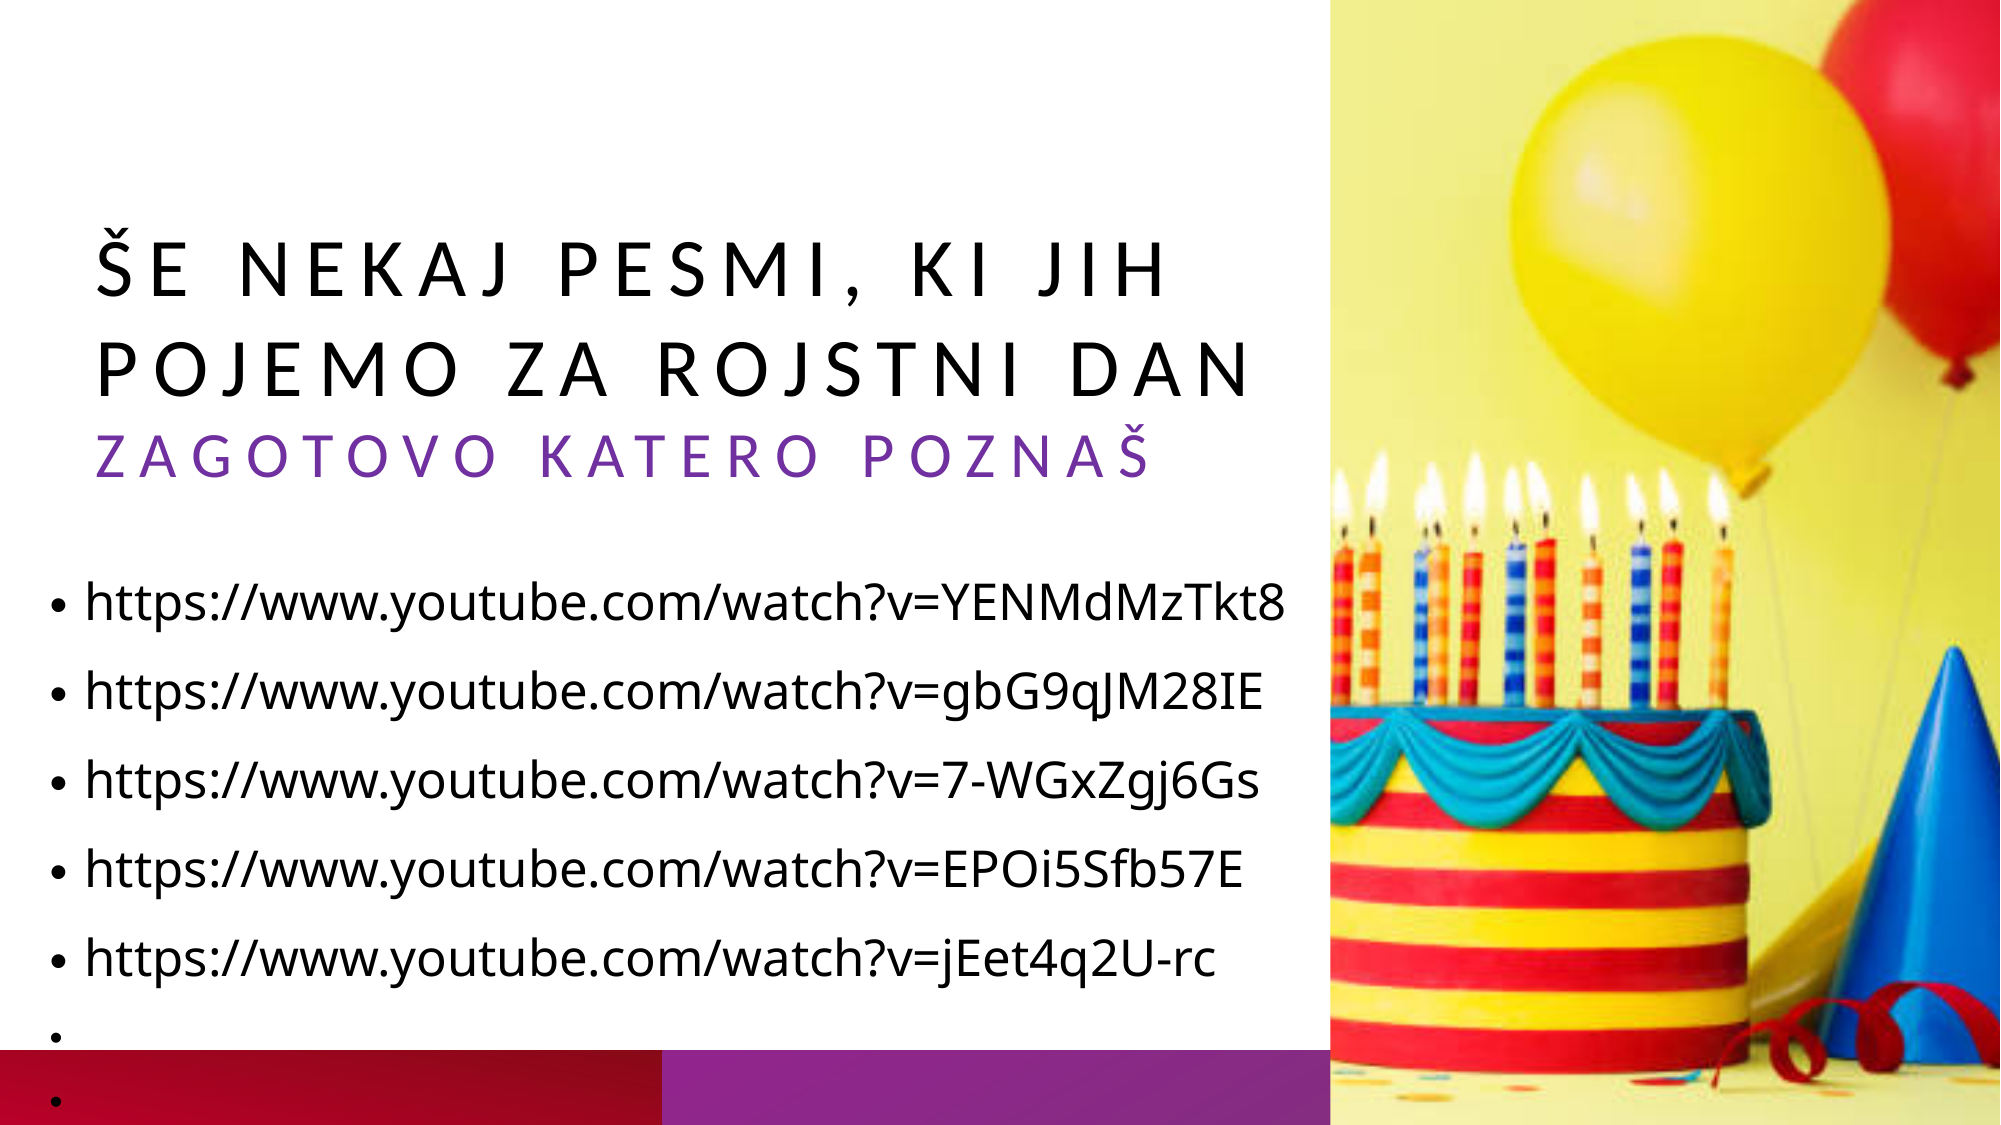

# ŠE NEKAJ PESMI, KI JIH POJEMO ZA ROJSTNI DAN ZAGOTOVO KATERO POZNAŠ
https://www.youtube.com/watch?v=YENMdMzTkt8
https://www.youtube.com/watch?v=gbG9qJM28IE
https://www.youtube.com/watch?v=7-WGxZgj6Gs
https://www.youtube.com/watch?v=EPOi5Sfb57E
https://www.youtube.com/watch?v=jEet4q2U-rc